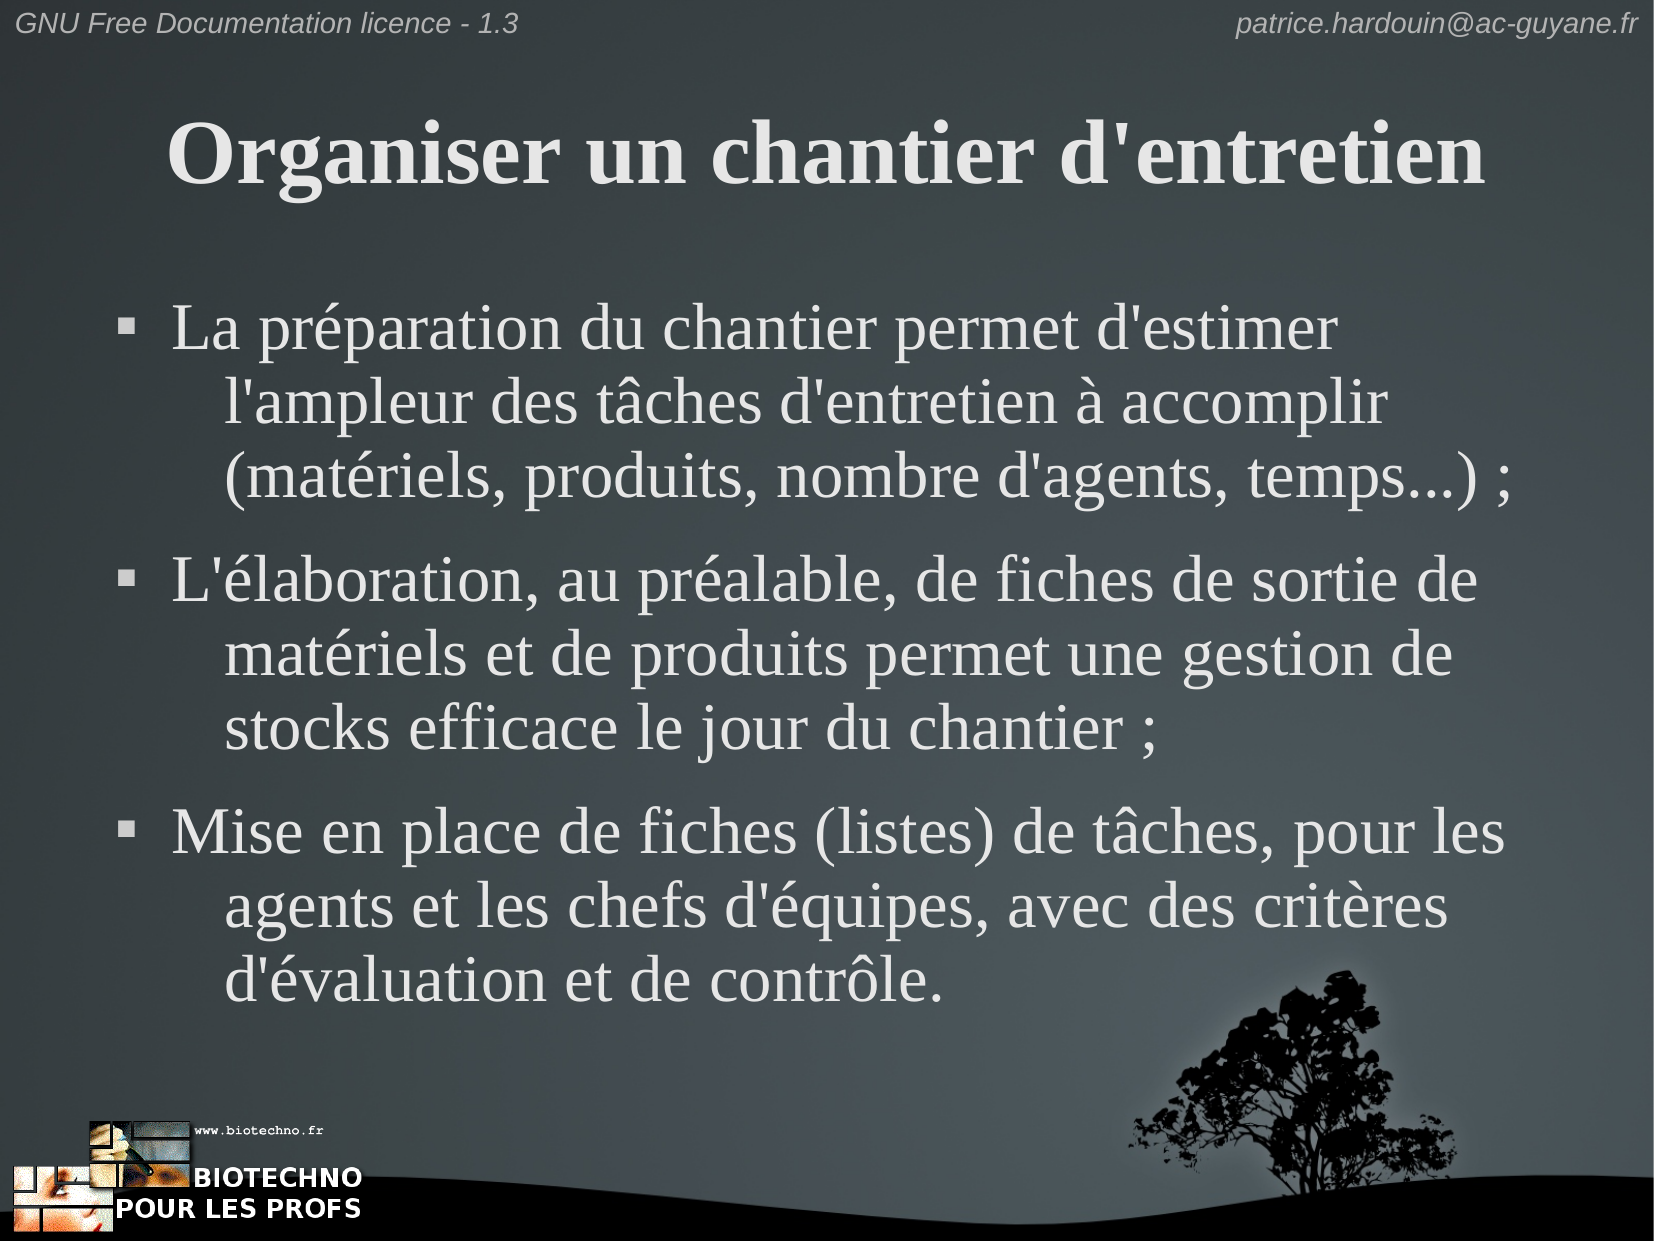

# Organiser un chantier d'entretien
La préparation du chantier permet d'estimer l'ampleur des tâches d'entretien à accomplir (matériels, produits, nombre d'agents, temps...) ;
L'élaboration, au préalable, de fiches de sortie de matériels et de produits permet une gestion de stocks efficace le jour du chantier ;
Mise en place de fiches (listes) de tâches, pour les agents et les chefs d'équipes, avec des critères d'évaluation et de contrôle.